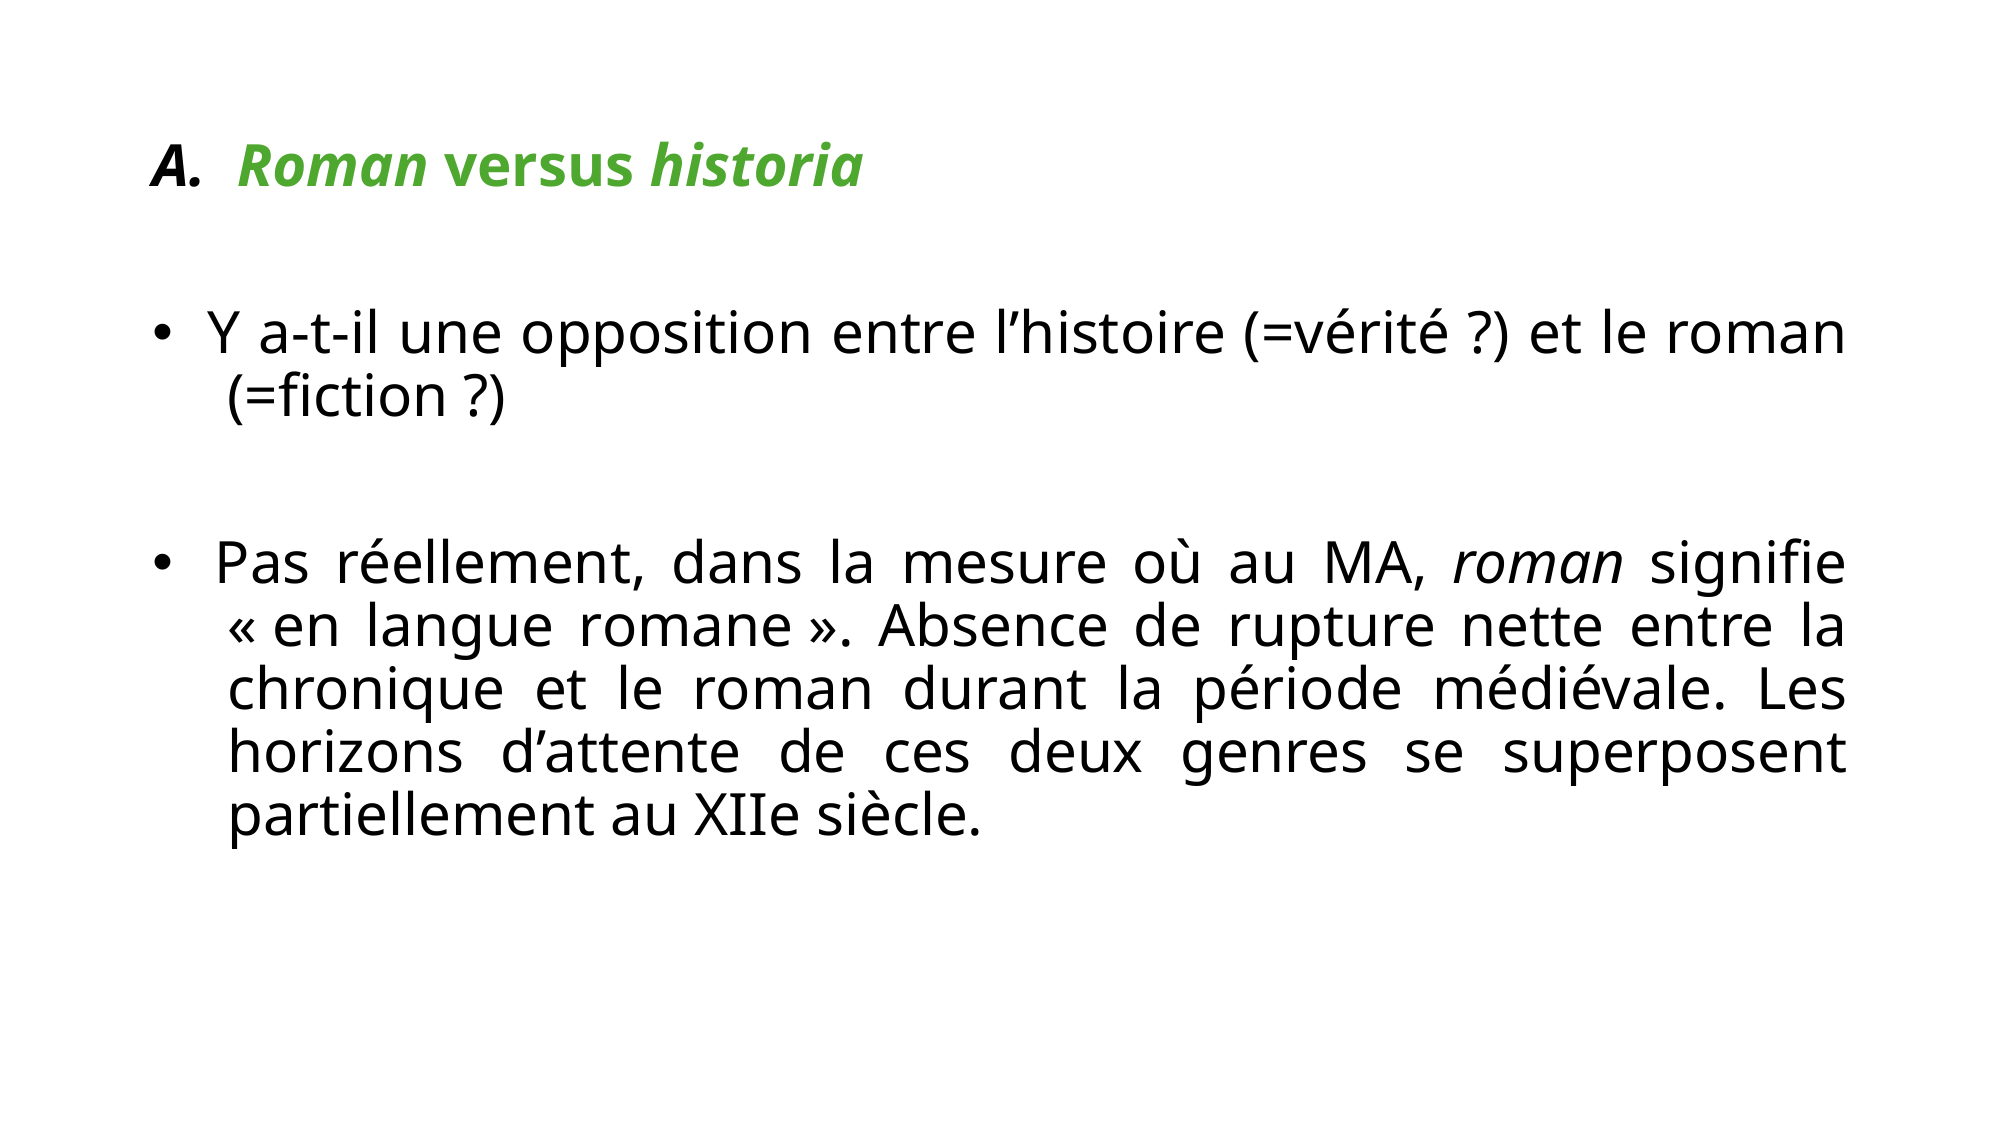

# Roman versus historia
 Y a-t-il une opposition entre l’histoire (=vérité ?) et le roman (=fiction ?)
 Pas réellement, dans la mesure où au MA, roman signifie « en langue romane ». Absence de rupture nette entre la chronique et le roman durant la période médiévale. Les horizons d’attente de ces deux genres se superposent partiellement au XIIe siècle.